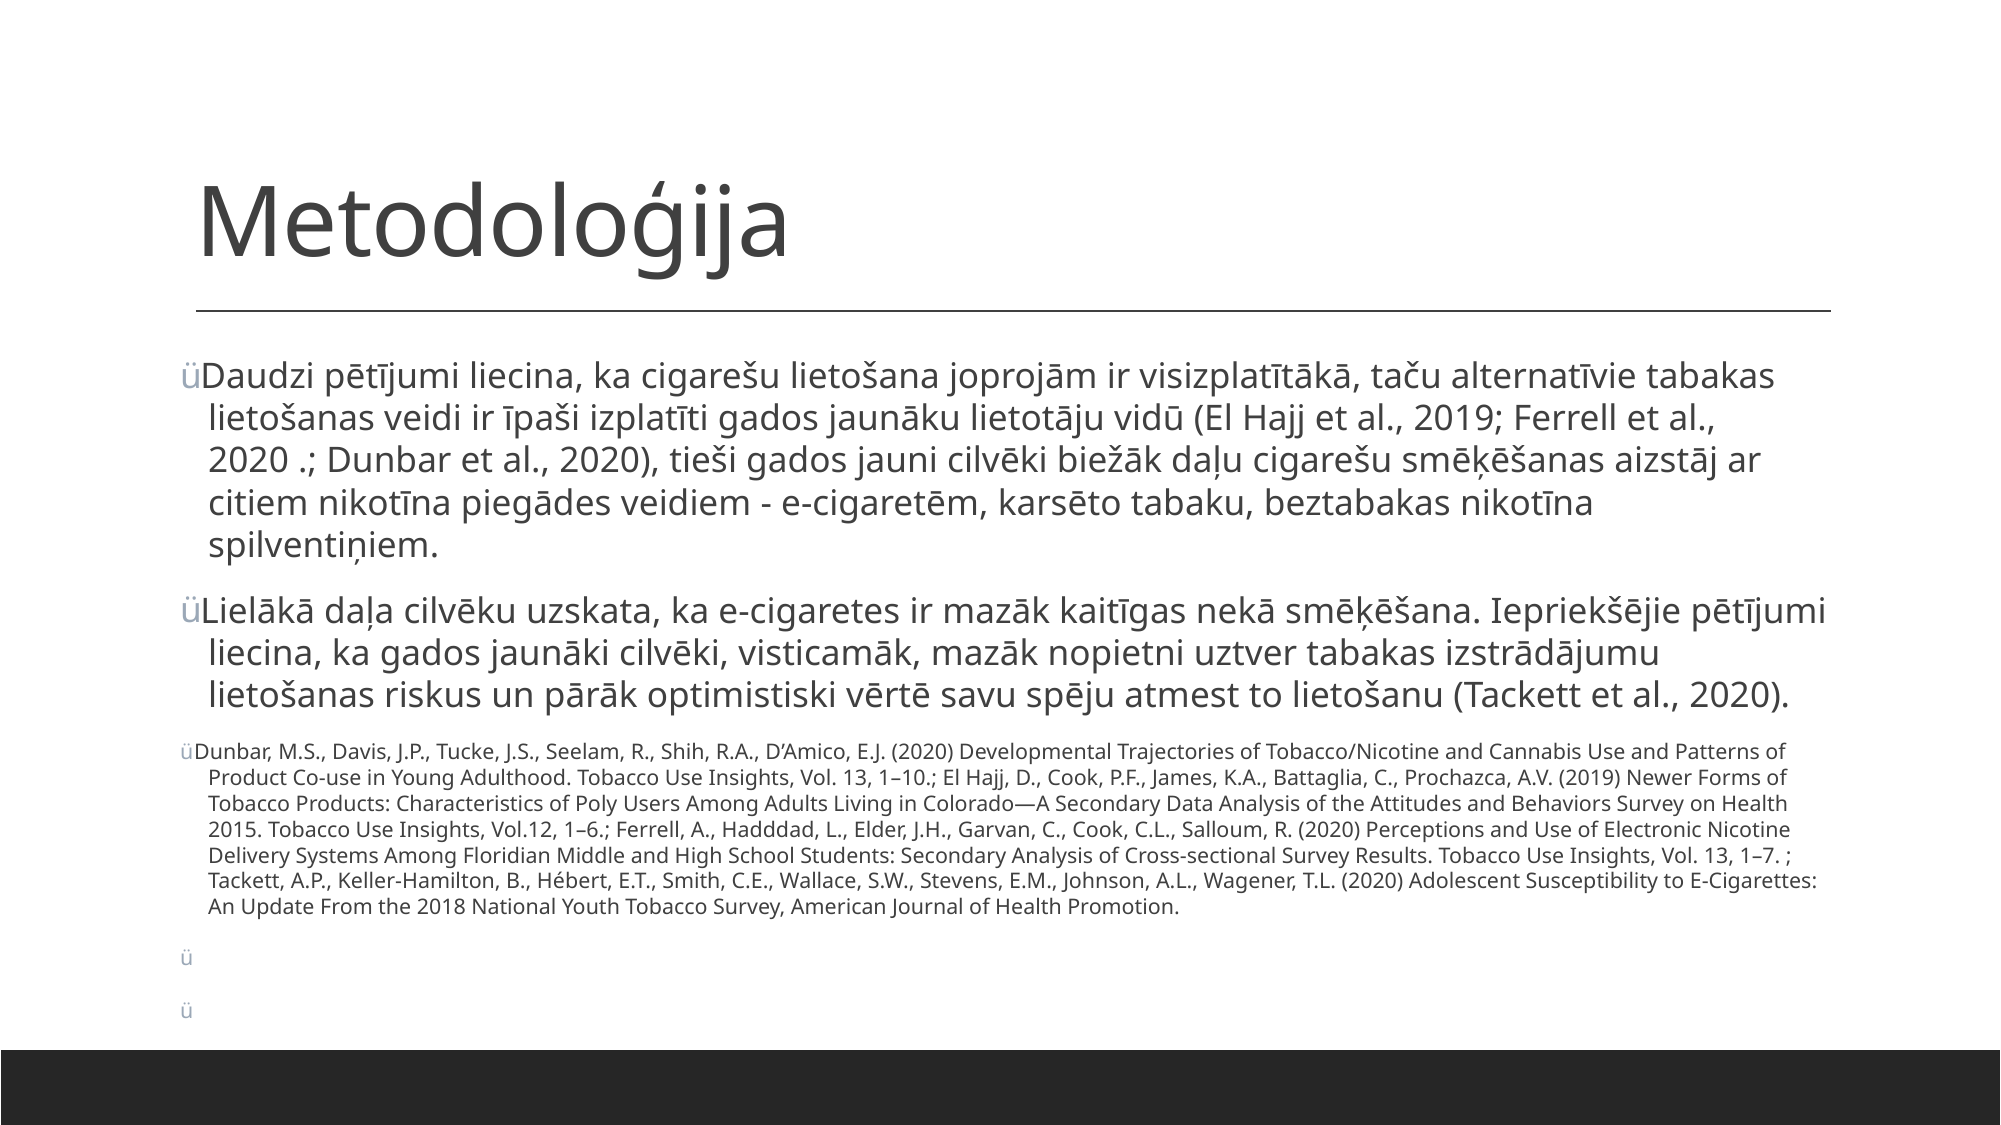

# Metodoloģija
Daudzi pētījumi liecina, ka cigarešu lietošana joprojām ir visizplatītākā, taču alternatīvie tabakas lietošanas veidi ir īpaši izplatīti gados jaunāku lietotāju vidū (El Hajj et al., 2019; Ferrell et al., 2020 .; Dunbar et al., 2020), tieši gados jauni cilvēki biežāk daļu cigarešu smēķēšanas aizstāj ar citiem nikotīna piegādes veidiem - e-cigaretēm, karsēto tabaku, beztabakas nikotīna spilventiņiem.
Lielākā daļa cilvēku uzskata, ka e-cigaretes ir mazāk kaitīgas nekā smēķēšana. Iepriekšējie pētījumi liecina, ka gados jaunāki cilvēki, visticamāk, mazāk nopietni uztver tabakas izstrādājumu lietošanas riskus un pārāk optimistiski vērtē savu spēju atmest to lietošanu (Tackett et al., 2020).
Dunbar, M.S., Davis, J.P., Tucke, J.S., Seelam, R., Shih, R.A., D’Amico, E.J. (2020) Developmental Trajectories of Tobacco/Nicotine and Cannabis Use and Patterns of Product Co-use in Young Adulthood. Tobacco Use Insights, Vol. 13, 1–10.; El Hajj, D., Cook, P.F., James, K.A., Battaglia, C., Prochazca, A.V. (2019) Newer Forms of Tobacco Products: Characteristics of Poly Users Among Adults Living in Colorado—A Secondary Data Analysis of the Attitudes and Behaviors Survey on Health 2015. Tobacco Use Insights, Vol.12, 1–6.; Ferrell, A., Hadddad, L., Elder, J.H., Garvan, C., Cook, C.L., Salloum, R. (2020) Perceptions and Use of Electronic Nicotine Delivery Systems Among Floridian Middle and High School Students: Secondary Analysis of Cross-sectional Survey Results. Tobacco Use Insights, Vol. 13, 1–7. ; Tackett, A.P., Keller-Hamilton, B., Hébert, E.T., Smith, C.E., Wallace, S.W., Stevens, E.M., Johnson, A.L., Wagener, T.L. (2020) Adolescent Susceptibility to E-Cigarettes: An Update From the 2018 National Youth Tobacco Survey, American Journal of Health Promotion.